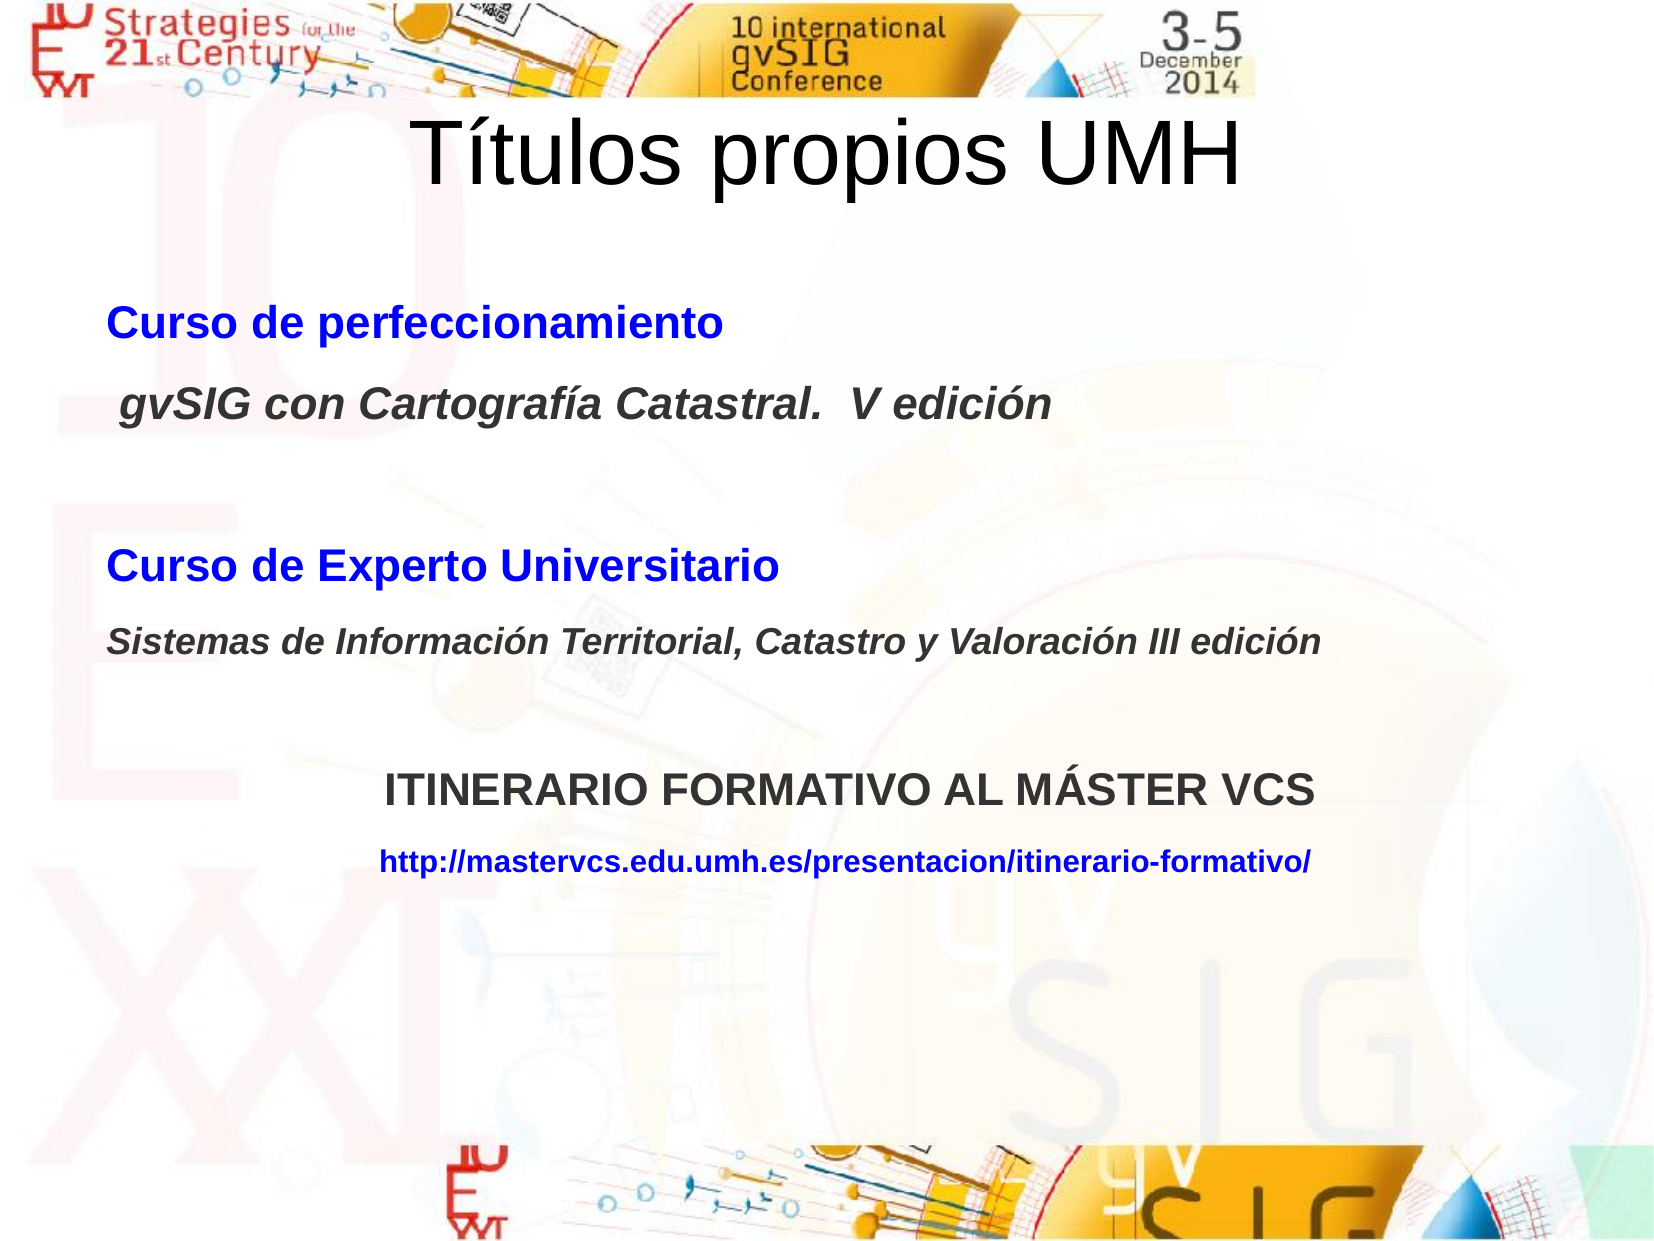

# Títulos propios UMH
Curso de perfeccionamiento
 gvSIG con Cartografía Catastral. V edición
Curso de Experto Universitario
Sistemas de Información Territorial, Catastro y Valoración III edición
ITINERARIO FORMATIVO AL MÁSTER VCS
http://mastervcs.edu.umh.es/presentacion/itinerario-formativo/